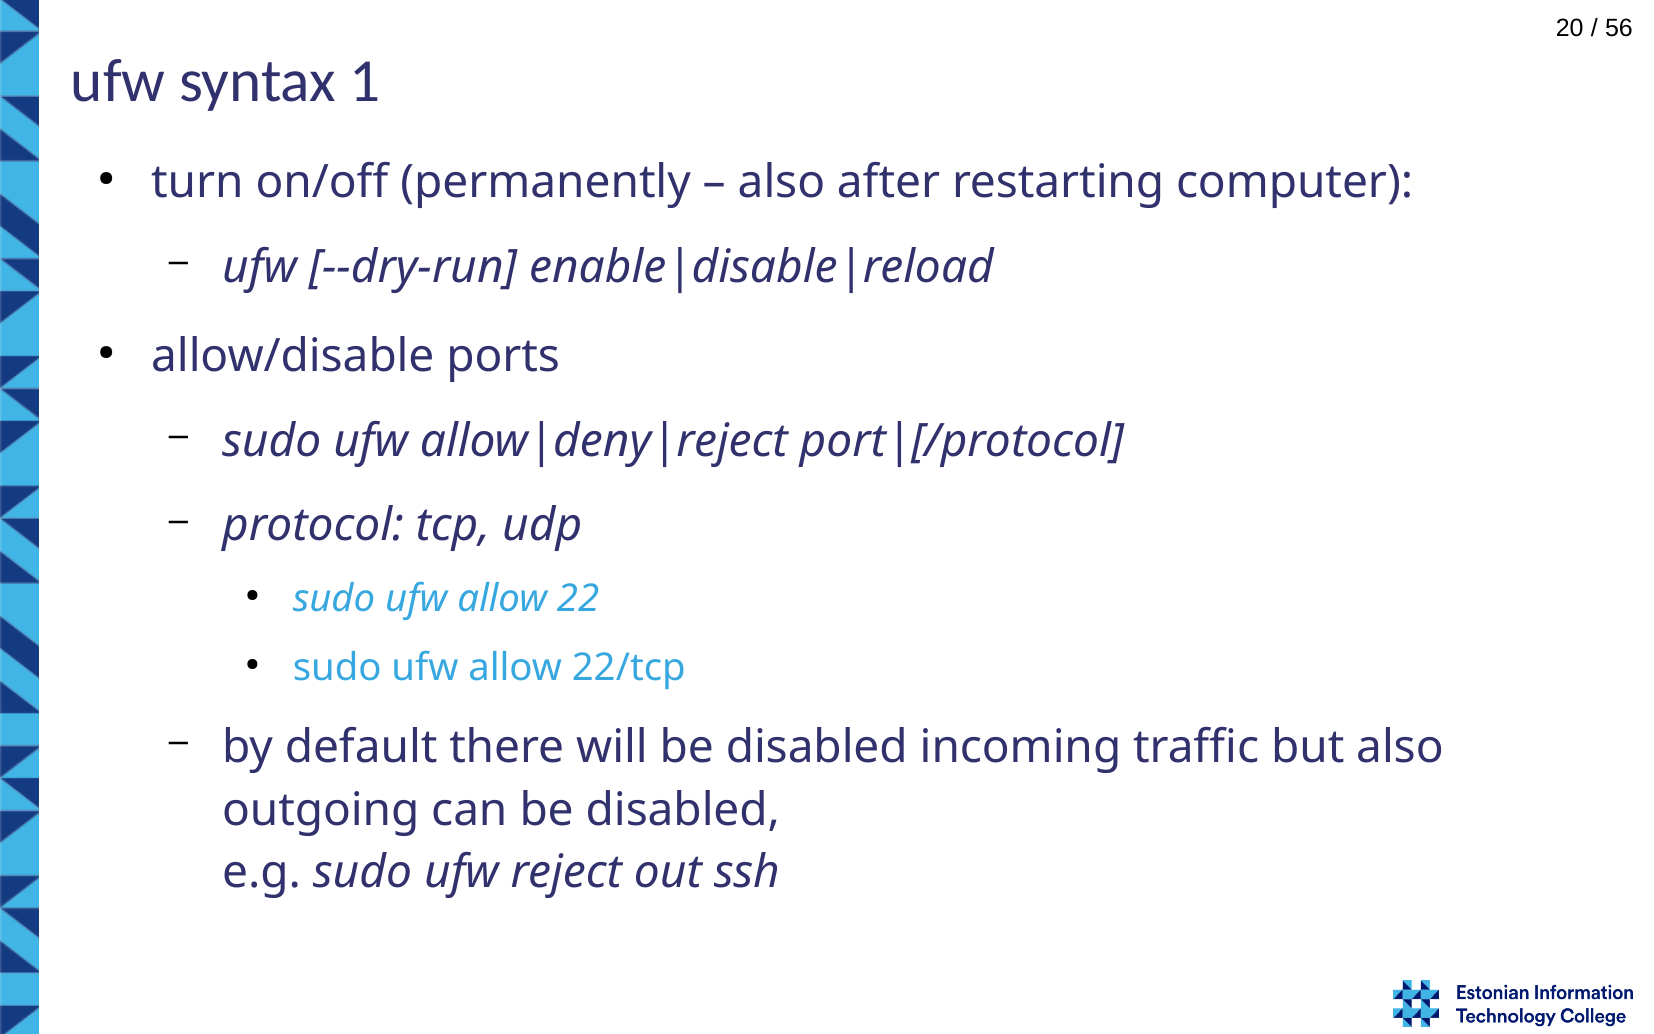

# ufw syntax 1
turn on/off (permanently – also after restarting computer):
ufw [--dry-run] enable|disable|reload
allow/disable ports
sudo ufw allow|deny|reject port|[/protocol]
protocol: tcp, udp
sudo ufw allow 22
sudo ufw allow 22/tcp
by default there will be disabled incoming traffic but also outgoing can be disabled,
e.g. sudo ufw reject out ssh